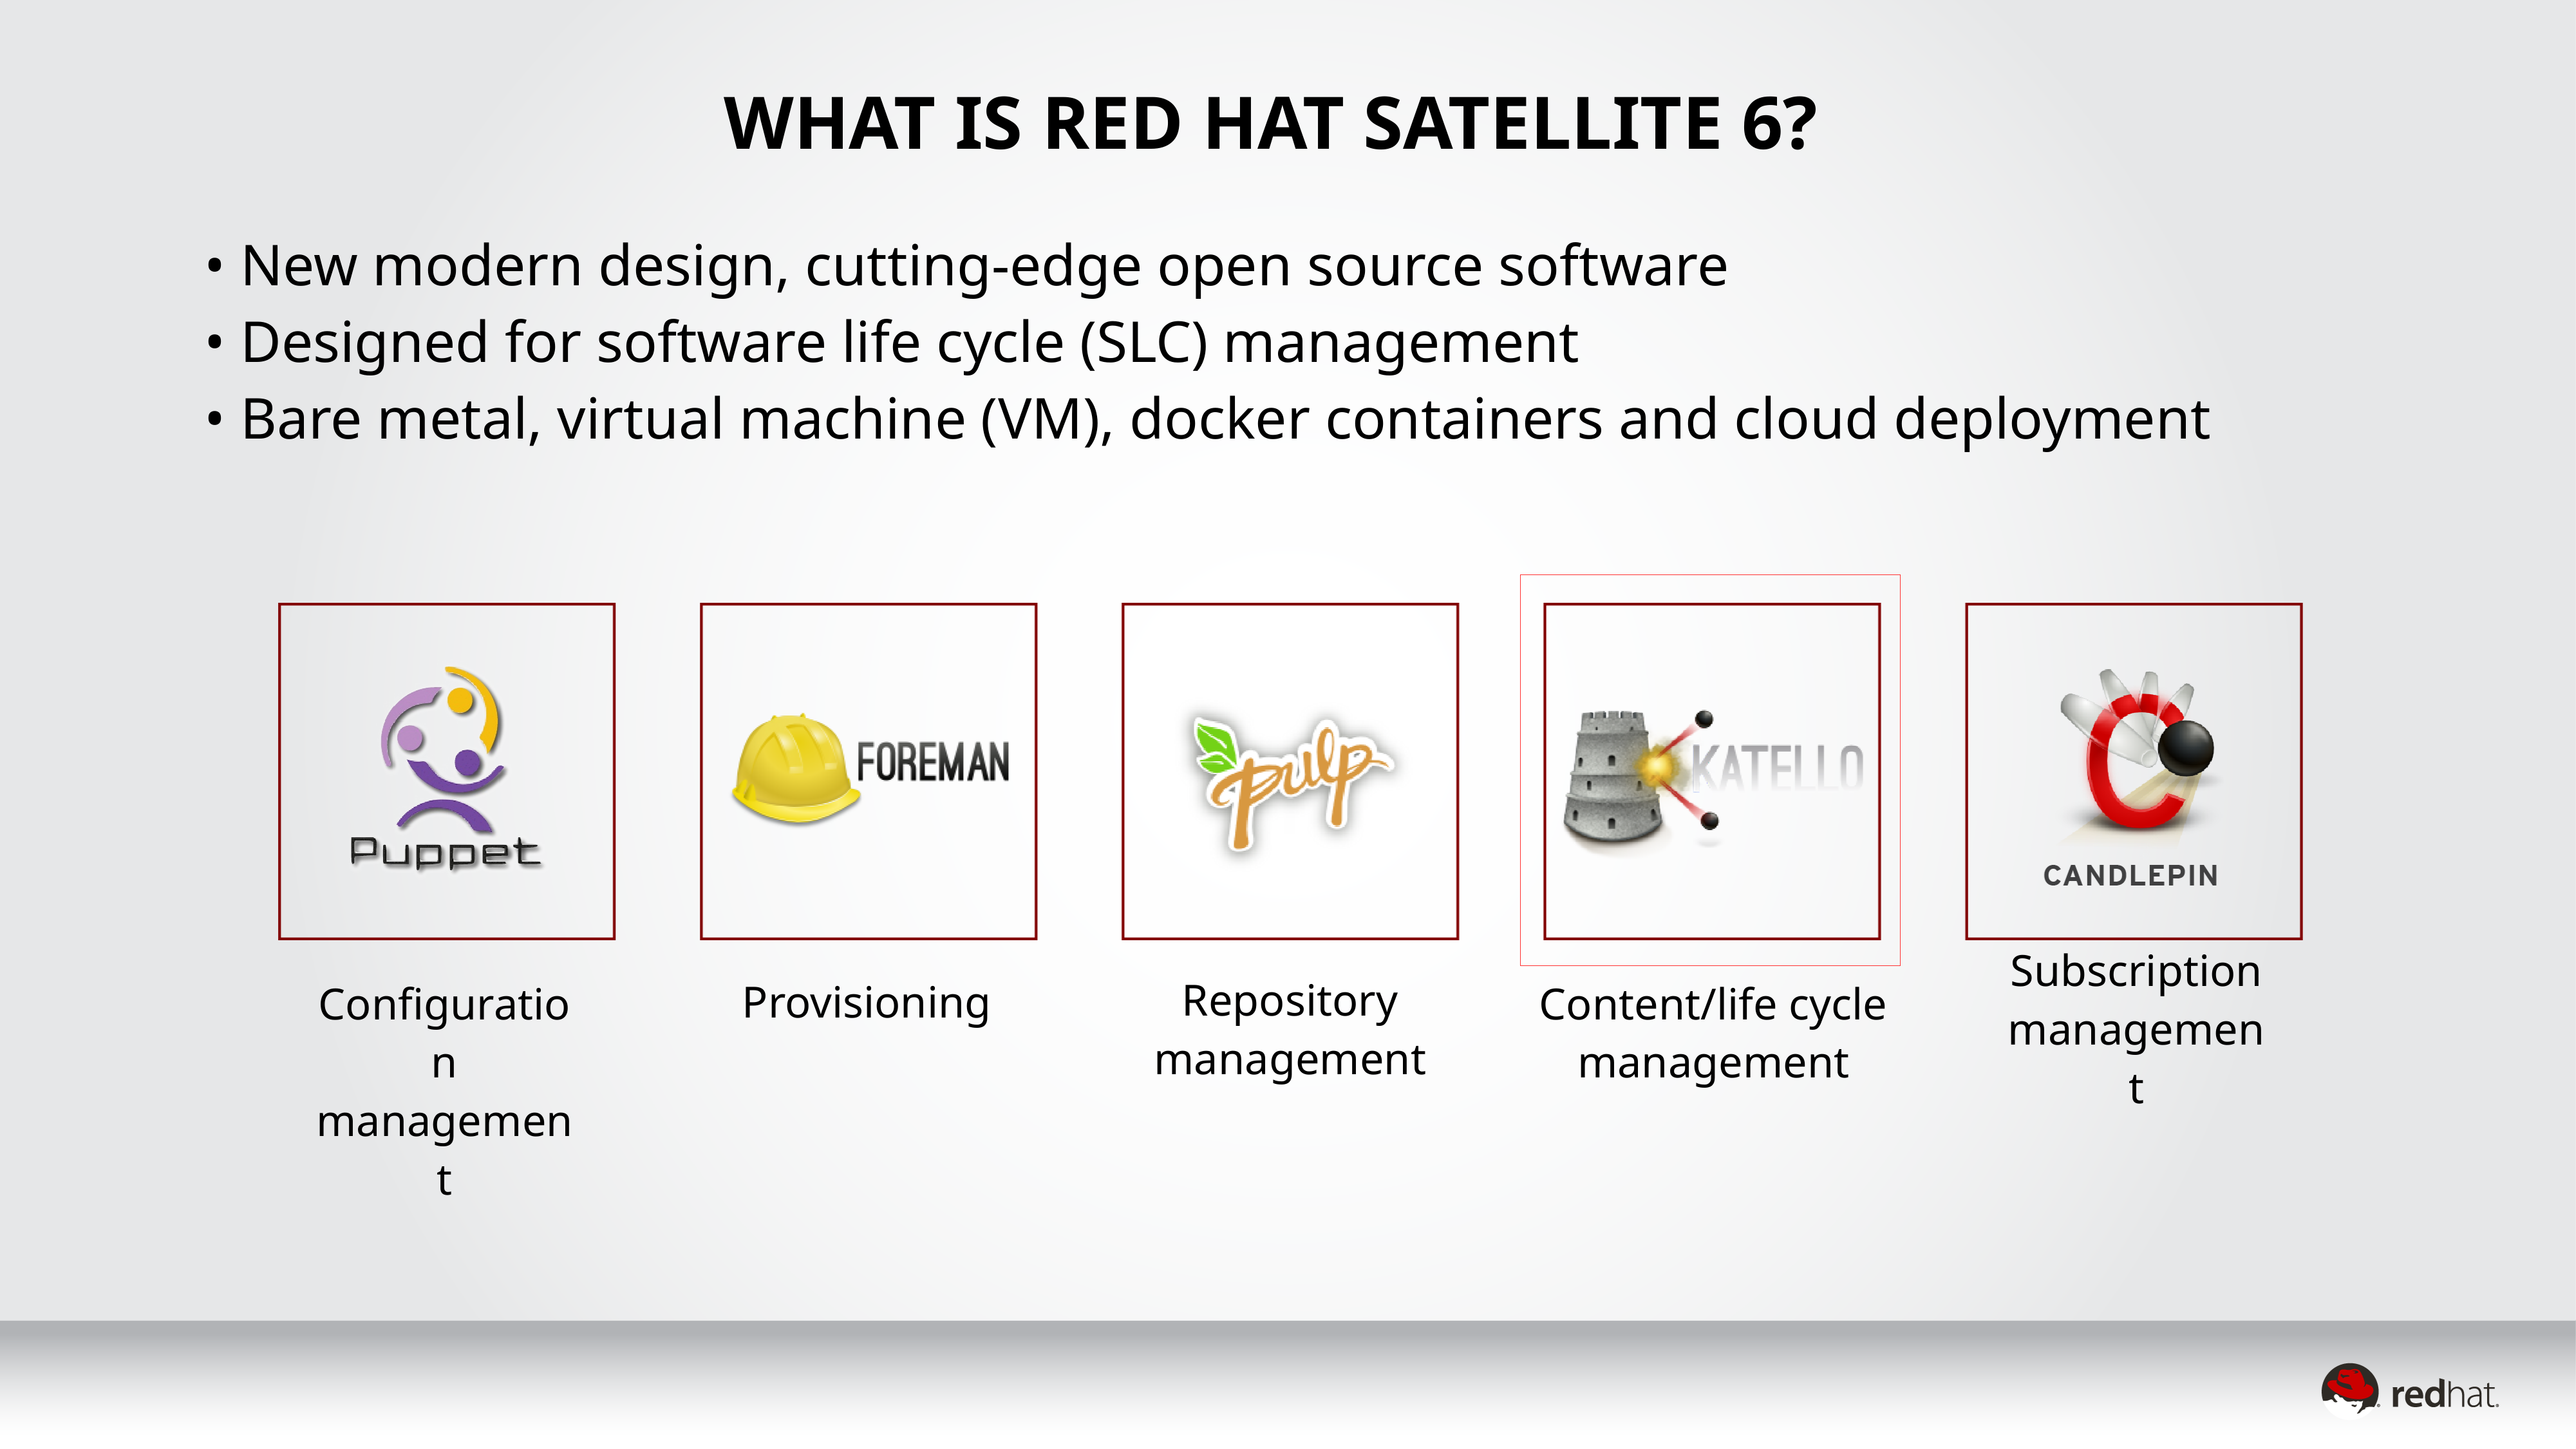

WHAT IS RED HAT SATELLITE 6?
• New modern design, cutting-edge open source software
• Designed for software life cycle (SLC) management
• Bare metal, virtual machine (VM), docker containers and cloud deployment
Subscription
management
Repository
management
Provisioning
Configuration
management
Content/life cycle
management
15